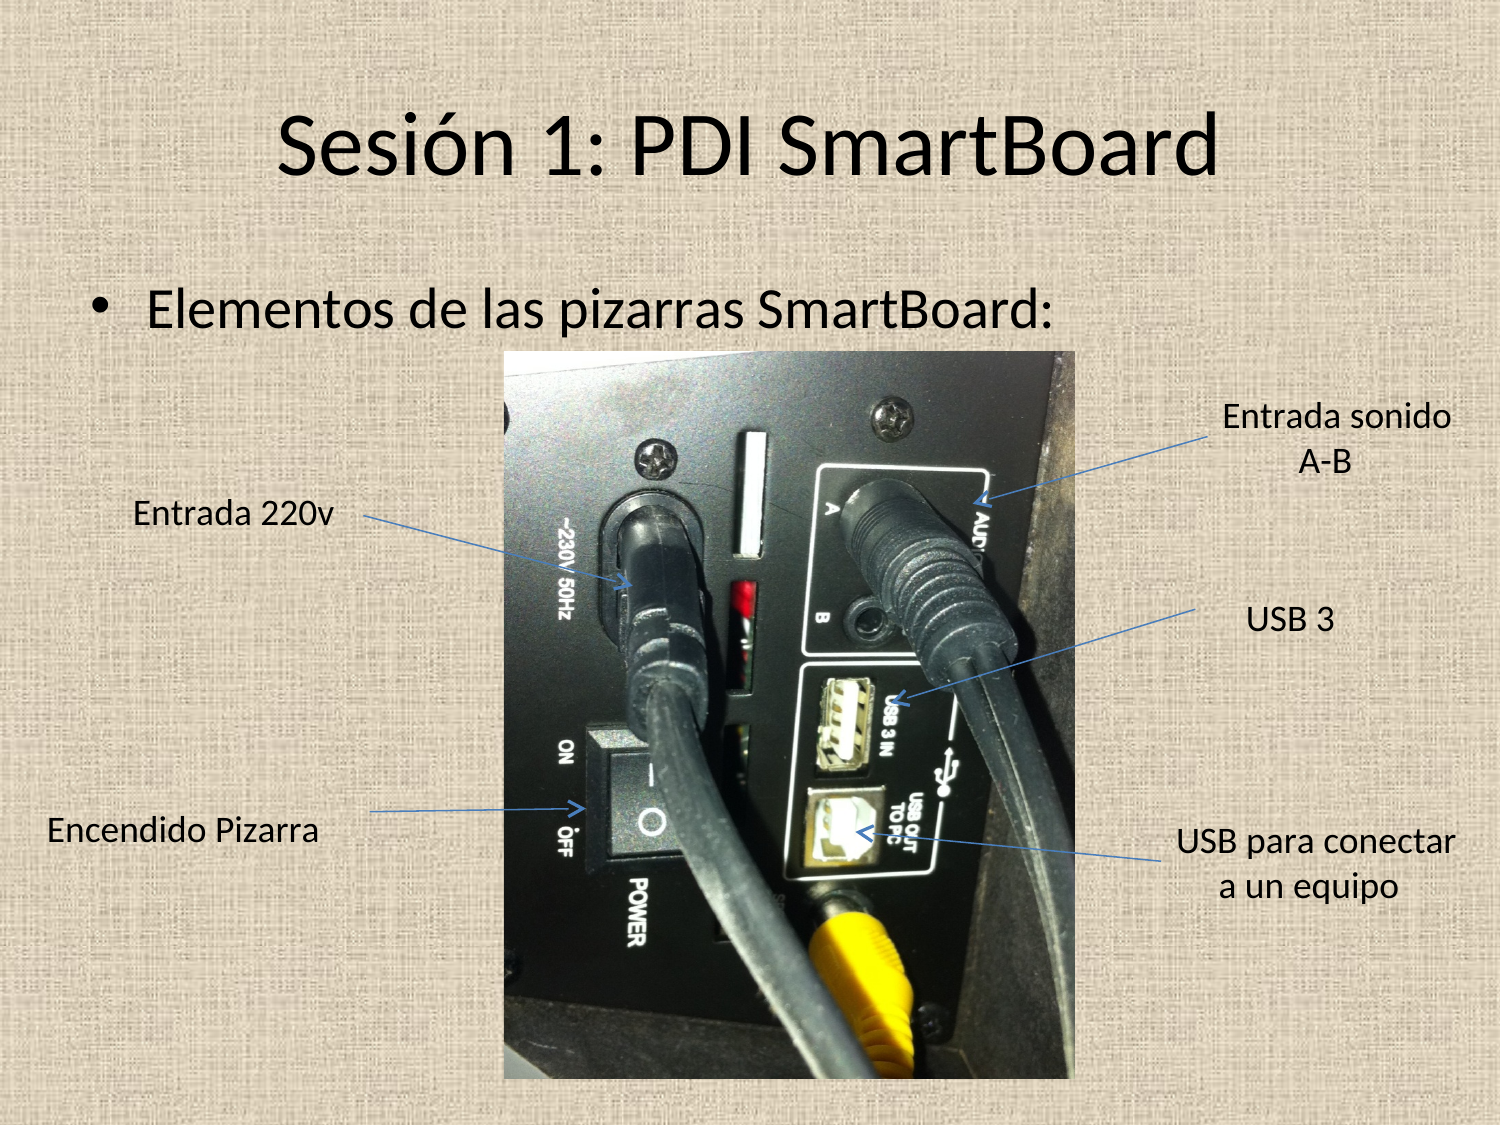

# Sesión 1: PDI SmartBoard
Elementos de las pizarras SmartBoard:
Entrada sonido
 A-B
Entrada 220v
USB 3
Encendido Pizarra
USB para conectar
 a un equipo